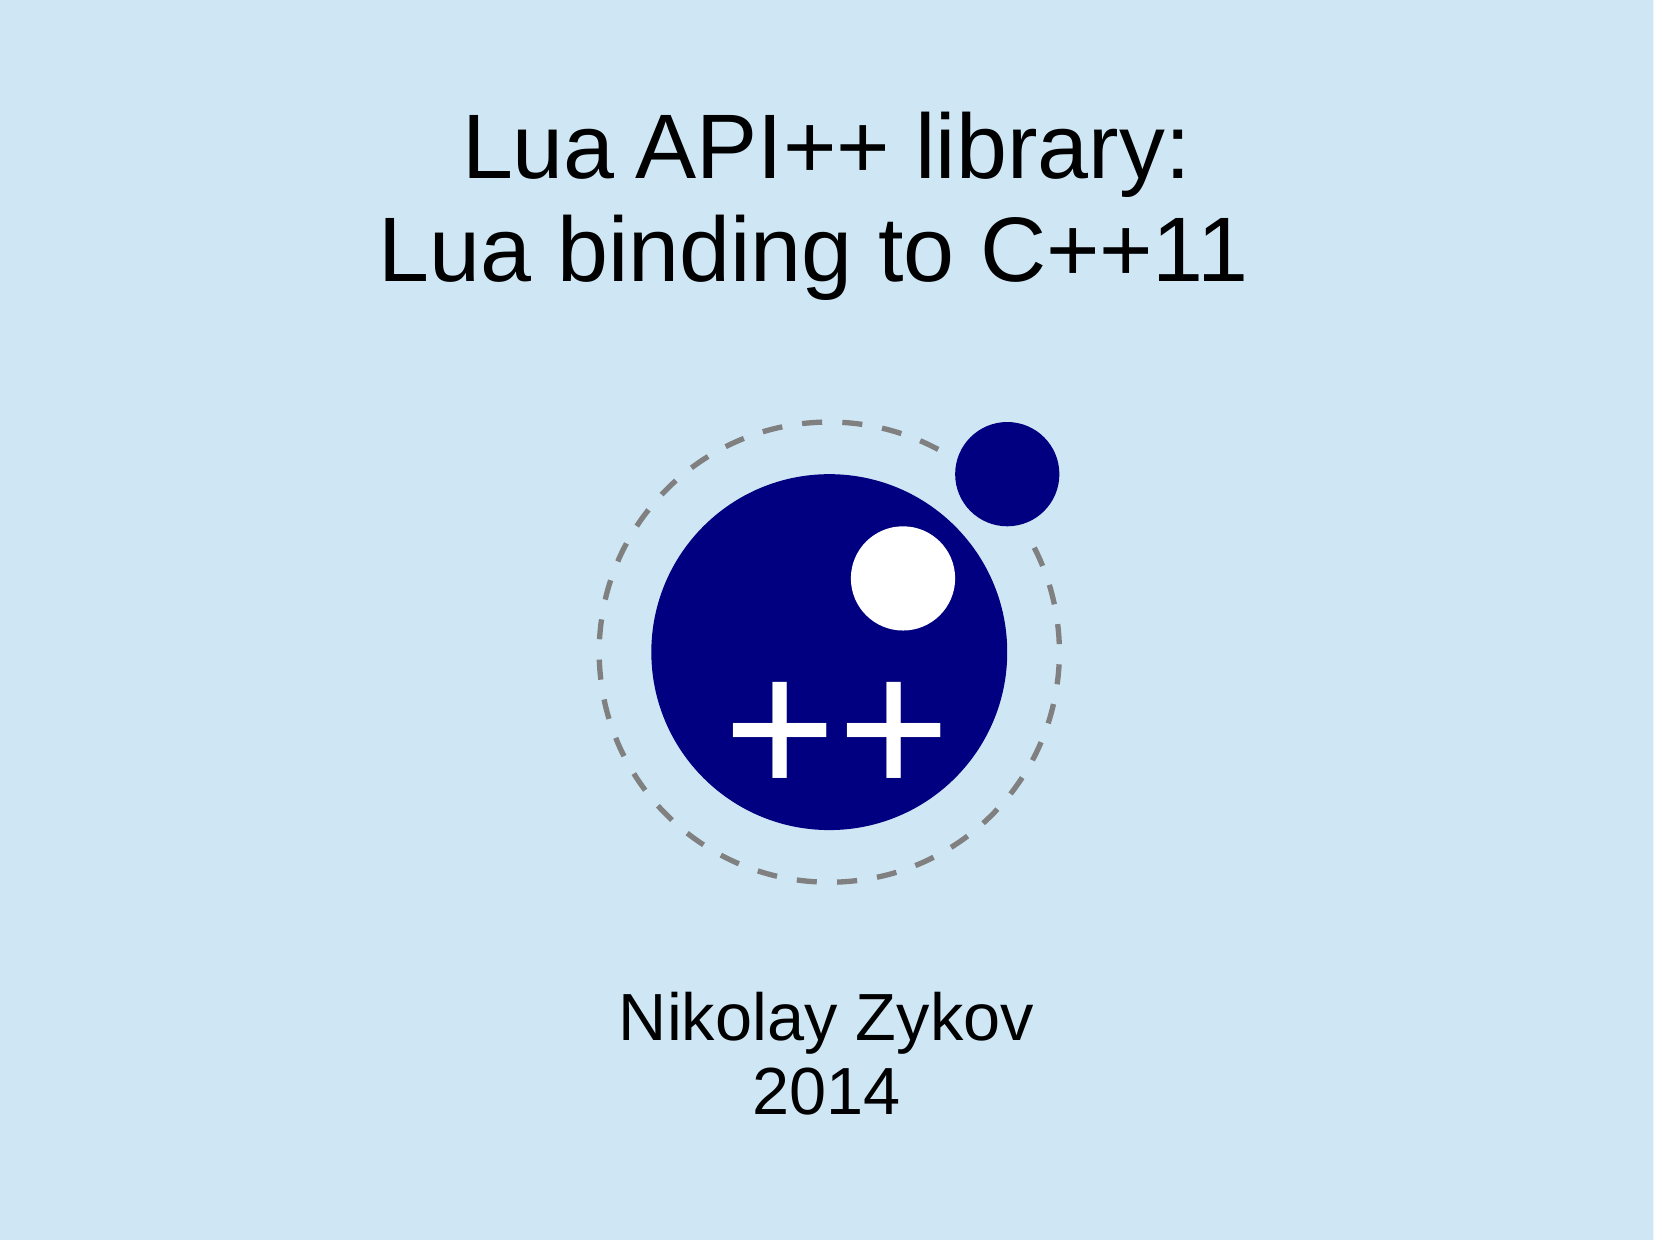

# Lua API++ library: Lua binding to C++11
Nikolay Zykov
2014